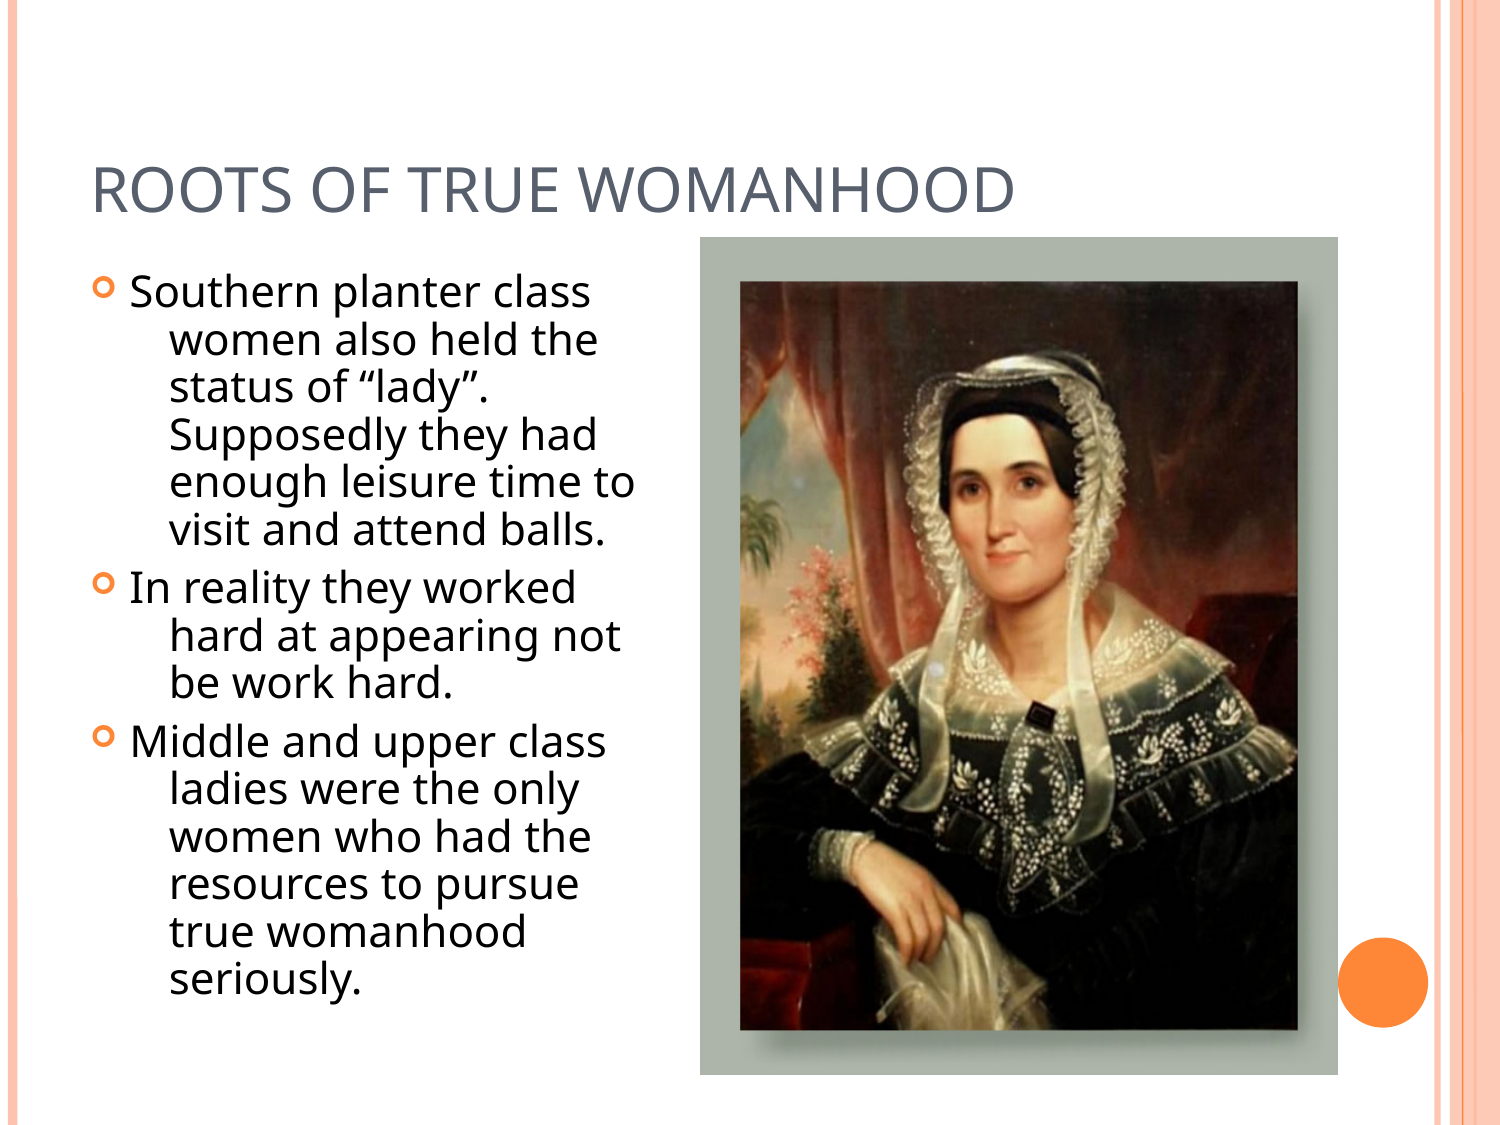

# Roots of True Womanhood
Southern planter class women also held the status of “lady”. Supposedly they had enough leisure time to visit and attend balls.
In reality they worked hard at appearing not be work hard.
Middle and upper class ladies were the only women who had the resources to pursue true womanhood seriously.